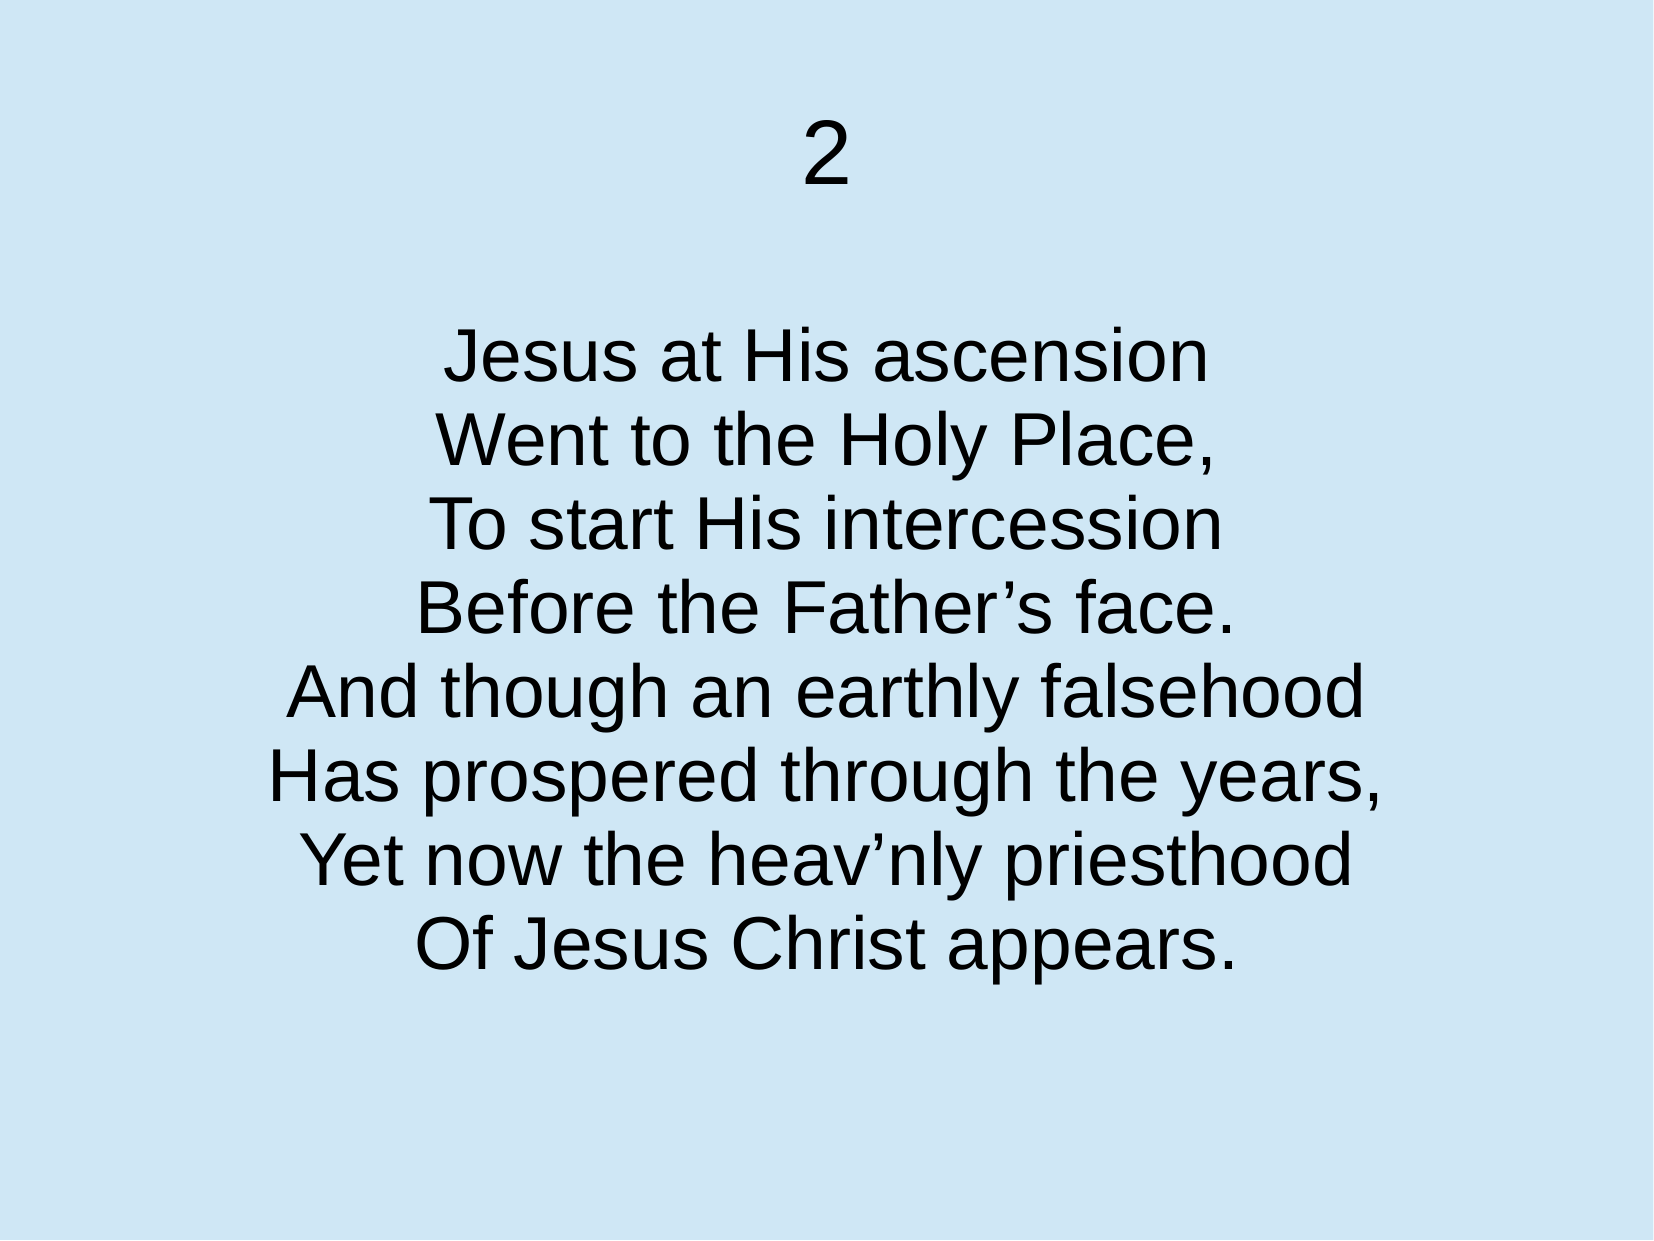

# 2
Jesus at His ascension
Went to the Holy Place,
To start His intercession
Before the Father’s face.
And though an earthly falsehood
Has prospered through the years,
Yet now the heav’nly priesthood
Of Jesus Christ appears.